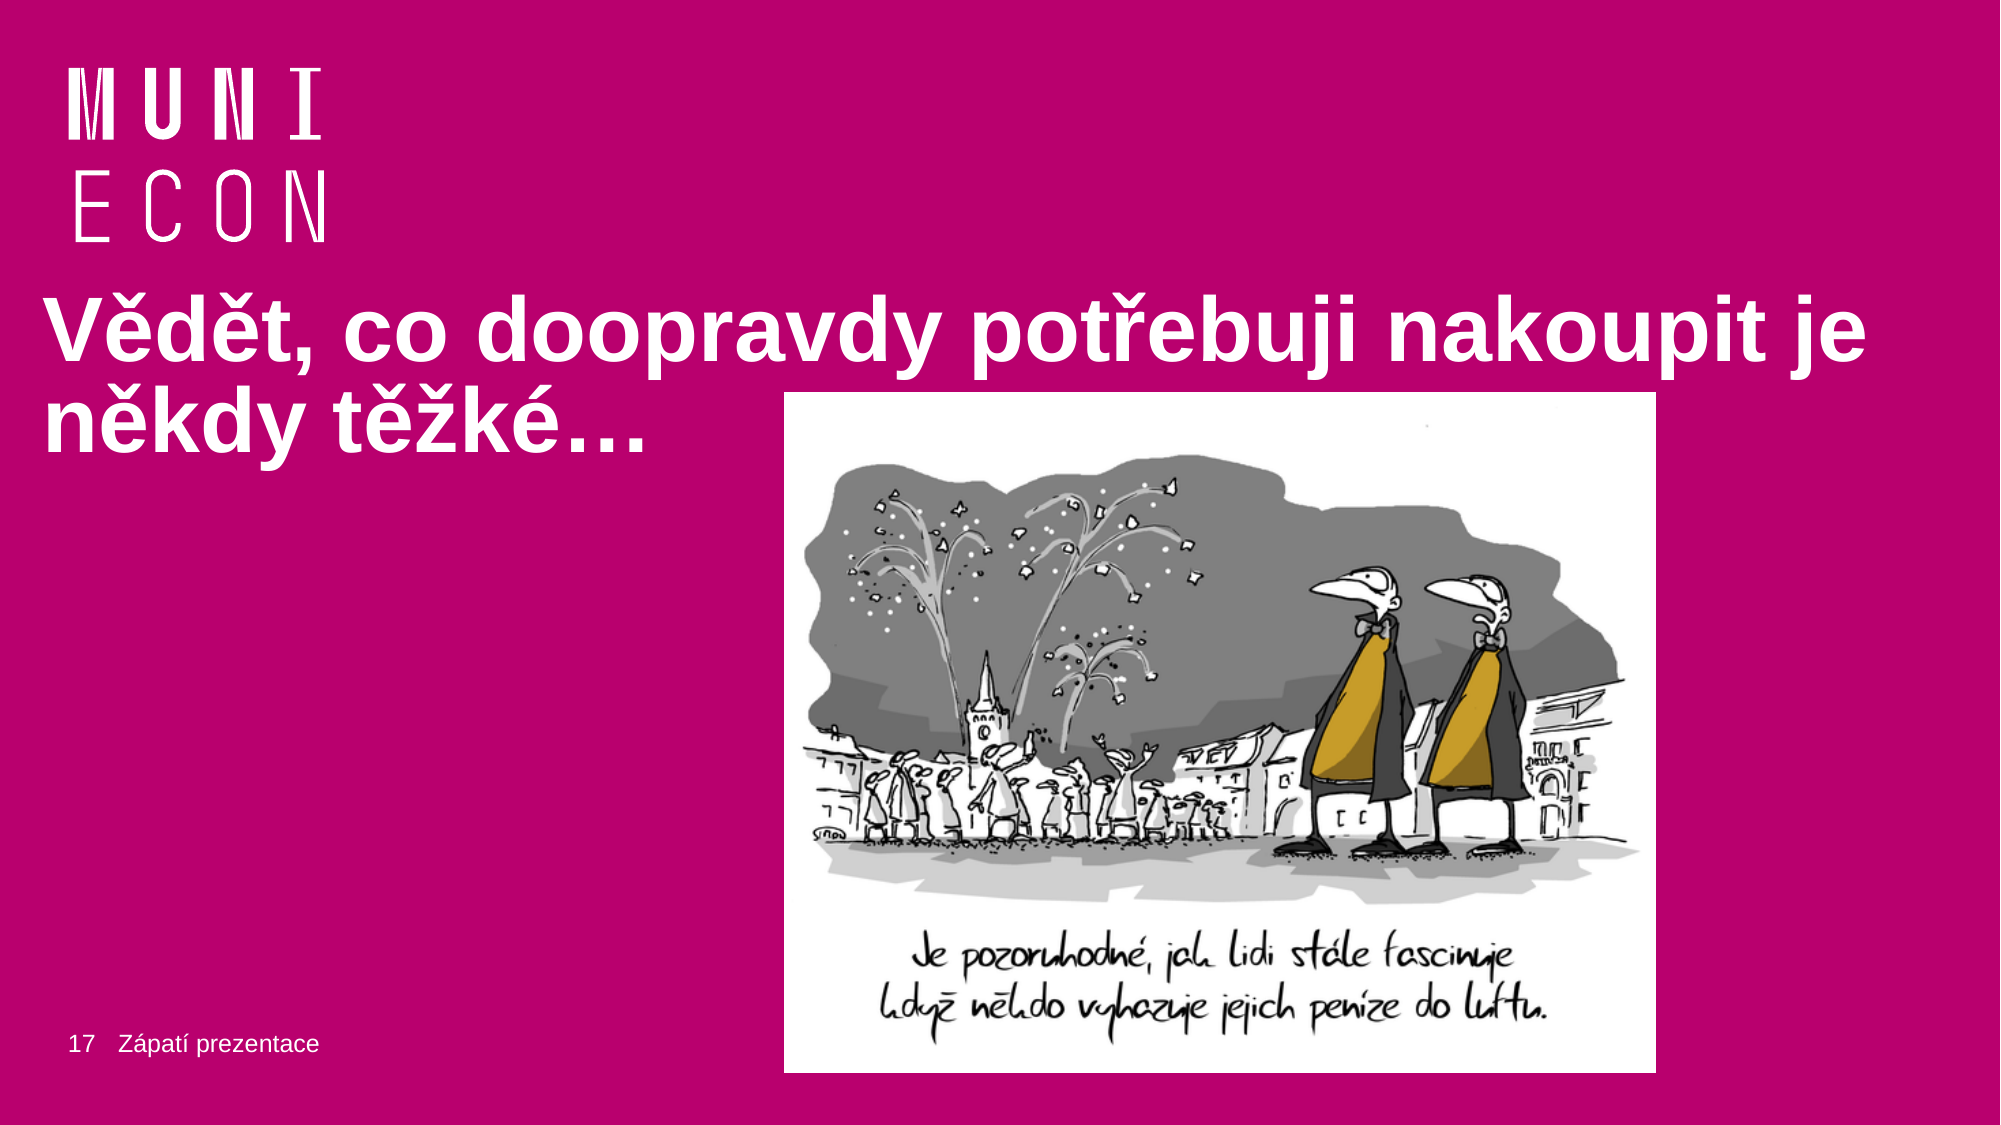

# Vědět, co doopravdy potřebuji nakoupit je někdy těžké…
Zápatí prezentace